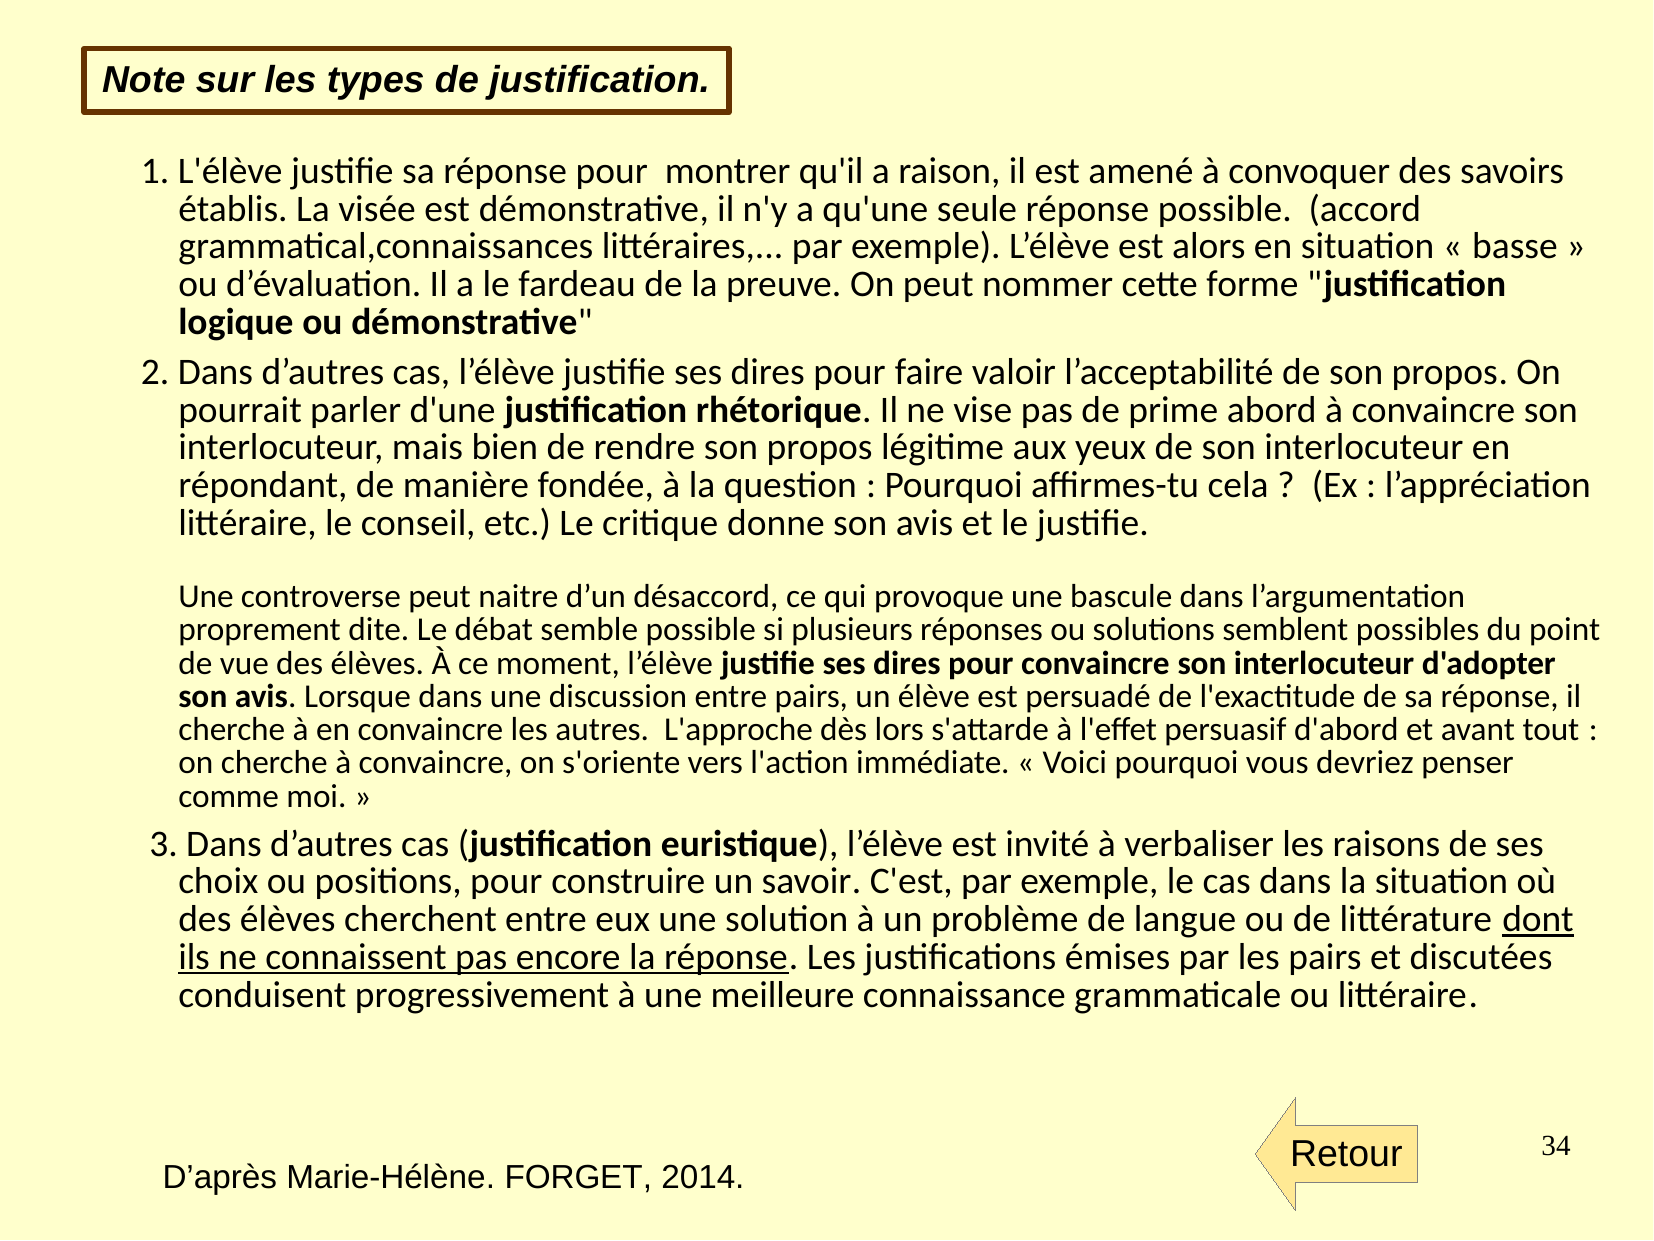

Note sur les types de justification.
1. L'élève justifie sa réponse pour montrer qu'il a raison, il est amené à convoquer des savoirs établis. La visée est démonstrative, il n'y a qu'une seule réponse possible. (accord grammatical,connaissances littéraires,... par exemple). L’élève est alors en situation « basse » ou d’évaluation. Il a le fardeau de la preuve. On peut nommer cette forme "justification logique ou démonstrative"
2. Dans d’autres cas, l’élève justifie ses dires pour faire valoir l’acceptabilité de son propos. On pourrait parler d'une justification rhétorique. Il ne vise pas de prime abord à convaincre son interlocuteur, mais bien de rendre son propos légitime aux yeux de son interlocuteur en répondant, de manière fondée, à la question : Pourquoi affirmes-tu cela ? (Ex : l’appréciation littéraire, le conseil, etc.) Le critique donne son avis et le justifie.
Une controverse peut naitre d’un désaccord, ce qui provoque une bascule dans l’argumentation proprement dite. Le débat semble possible si plusieurs réponses ou solutions semblent possibles du point de vue des élèves. À ce moment, l’élève justifie ses dires pour convaincre son interlocuteur d'adopter son avis. Lorsque dans une discussion entre pairs, un élève est persuadé de l'exactitude de sa réponse, il cherche à en convaincre les autres. L'approche dès lors s'attarde à l'effet persuasif d'abord et avant tout : on cherche à convaincre, on s'oriente vers l'action immédiate. « Voici pourquoi vous devriez penser comme moi. »
 3. Dans d’autres cas (justification euristique), l’élève est invité à verbaliser les raisons de ses choix ou positions, pour construire un savoir. C'est, par exemple, le cas dans la situation où des élèves cherchent entre eux une solution à un problème de langue ou de littérature dont ils ne connaissent pas encore la réponse. Les justifications émises par les pairs et discutées conduisent progressivement à une meilleure connaissance grammaticale ou littéraire.
Retour
34
D’après Marie-Hélène. Forget, 2014.